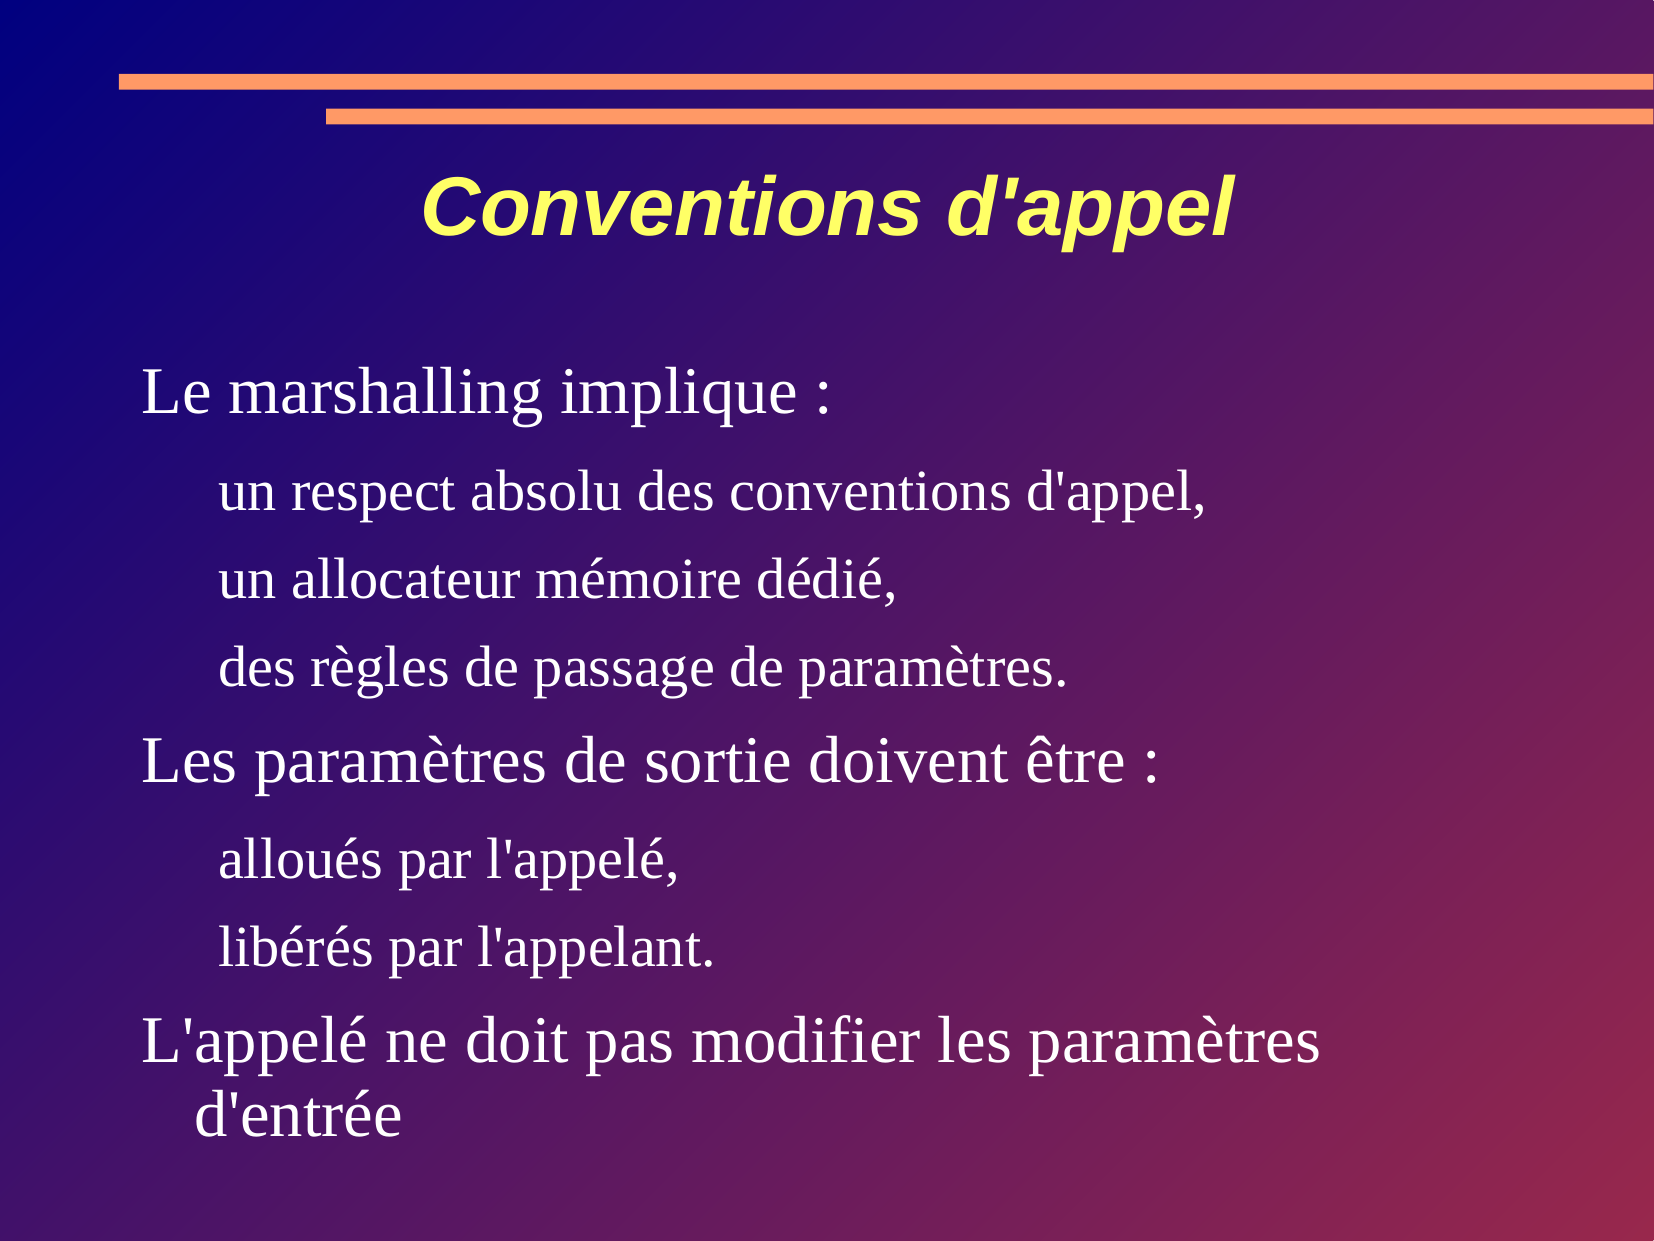

# Conventions d'appel
Le marshalling implique :
un respect absolu des conventions d'appel,
un allocateur mémoire dédié,
des règles de passage de paramètres.
Les paramètres de sortie doivent être :
alloués par l'appelé,
libérés par l'appelant.
L'appelé ne doit pas modifier les paramètres d'entrée